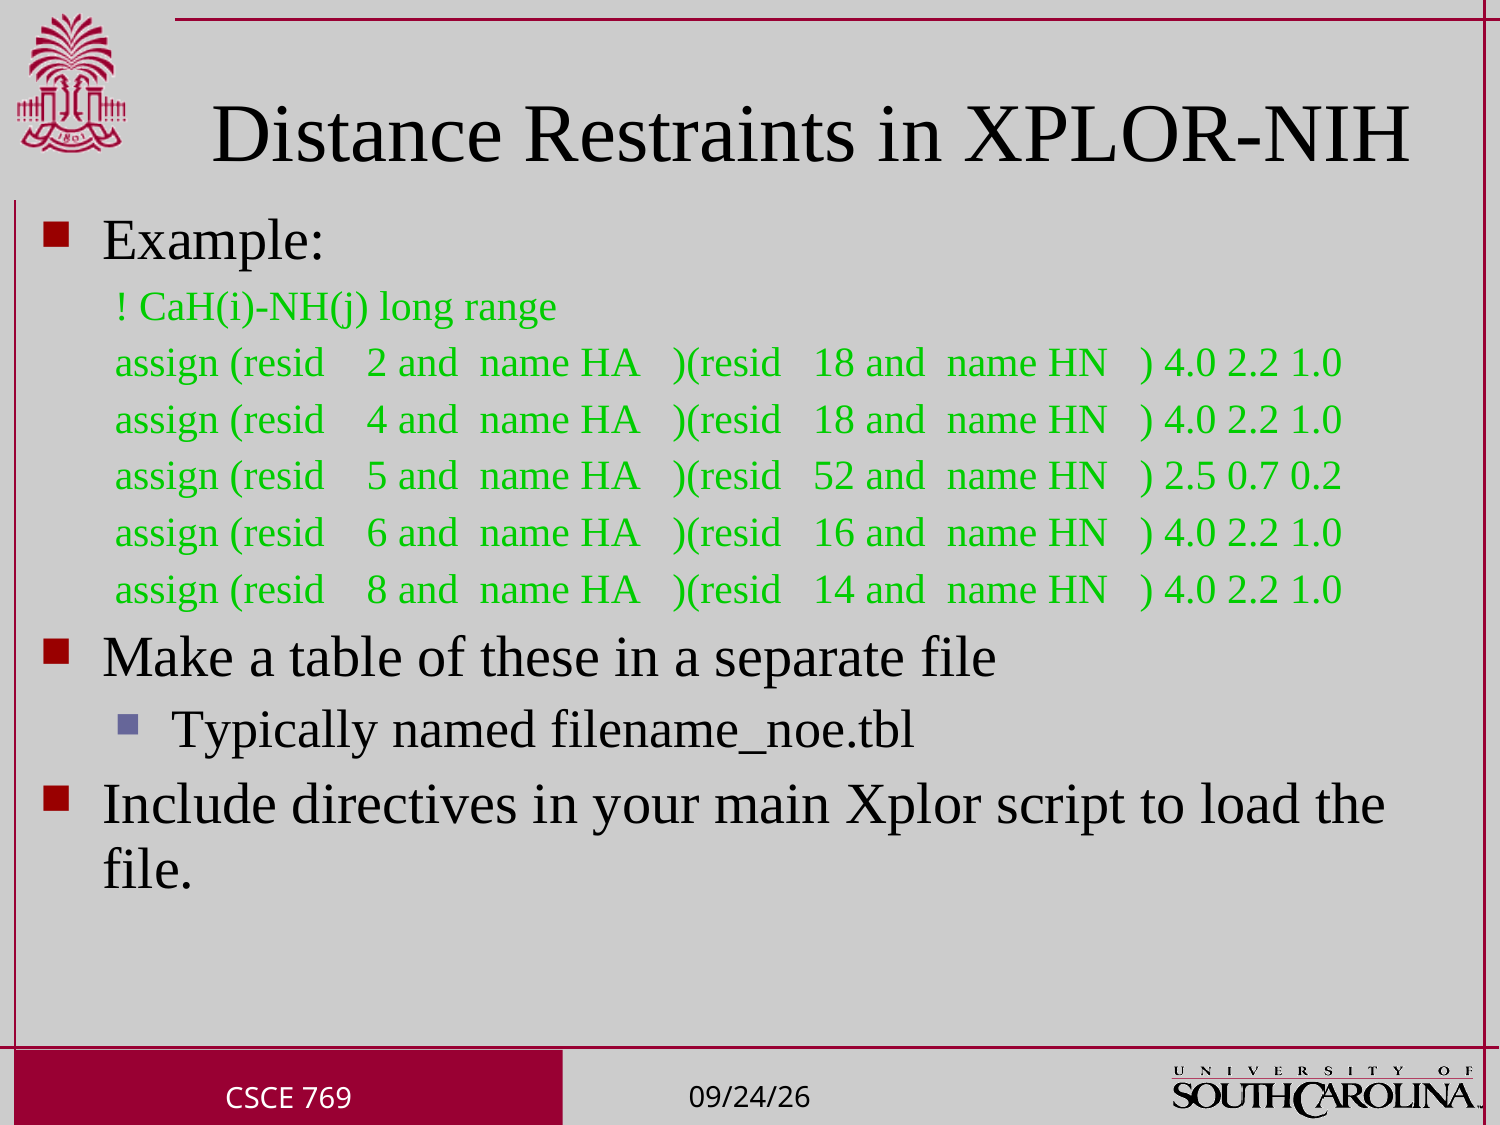

# Distance Restraints in XPLOR-NIH
Example:
! CaH(i)-NH(j) long range
assign (resid 2 and name HA )(resid 18 and name HN ) 4.0 2.2 1.0
assign (resid 4 and name HA )(resid 18 and name HN ) 4.0 2.2 1.0
assign (resid 5 and name HA )(resid 52 and name HN ) 2.5 0.7 0.2
assign (resid 6 and name HA )(resid 16 and name HN ) 4.0 2.2 1.0
assign (resid 8 and name HA )(resid 14 and name HN ) 4.0 2.2 1.0
Make a table of these in a separate file
Typically named filename_noe.tbl
Include directives in your main Xplor script to load the file.